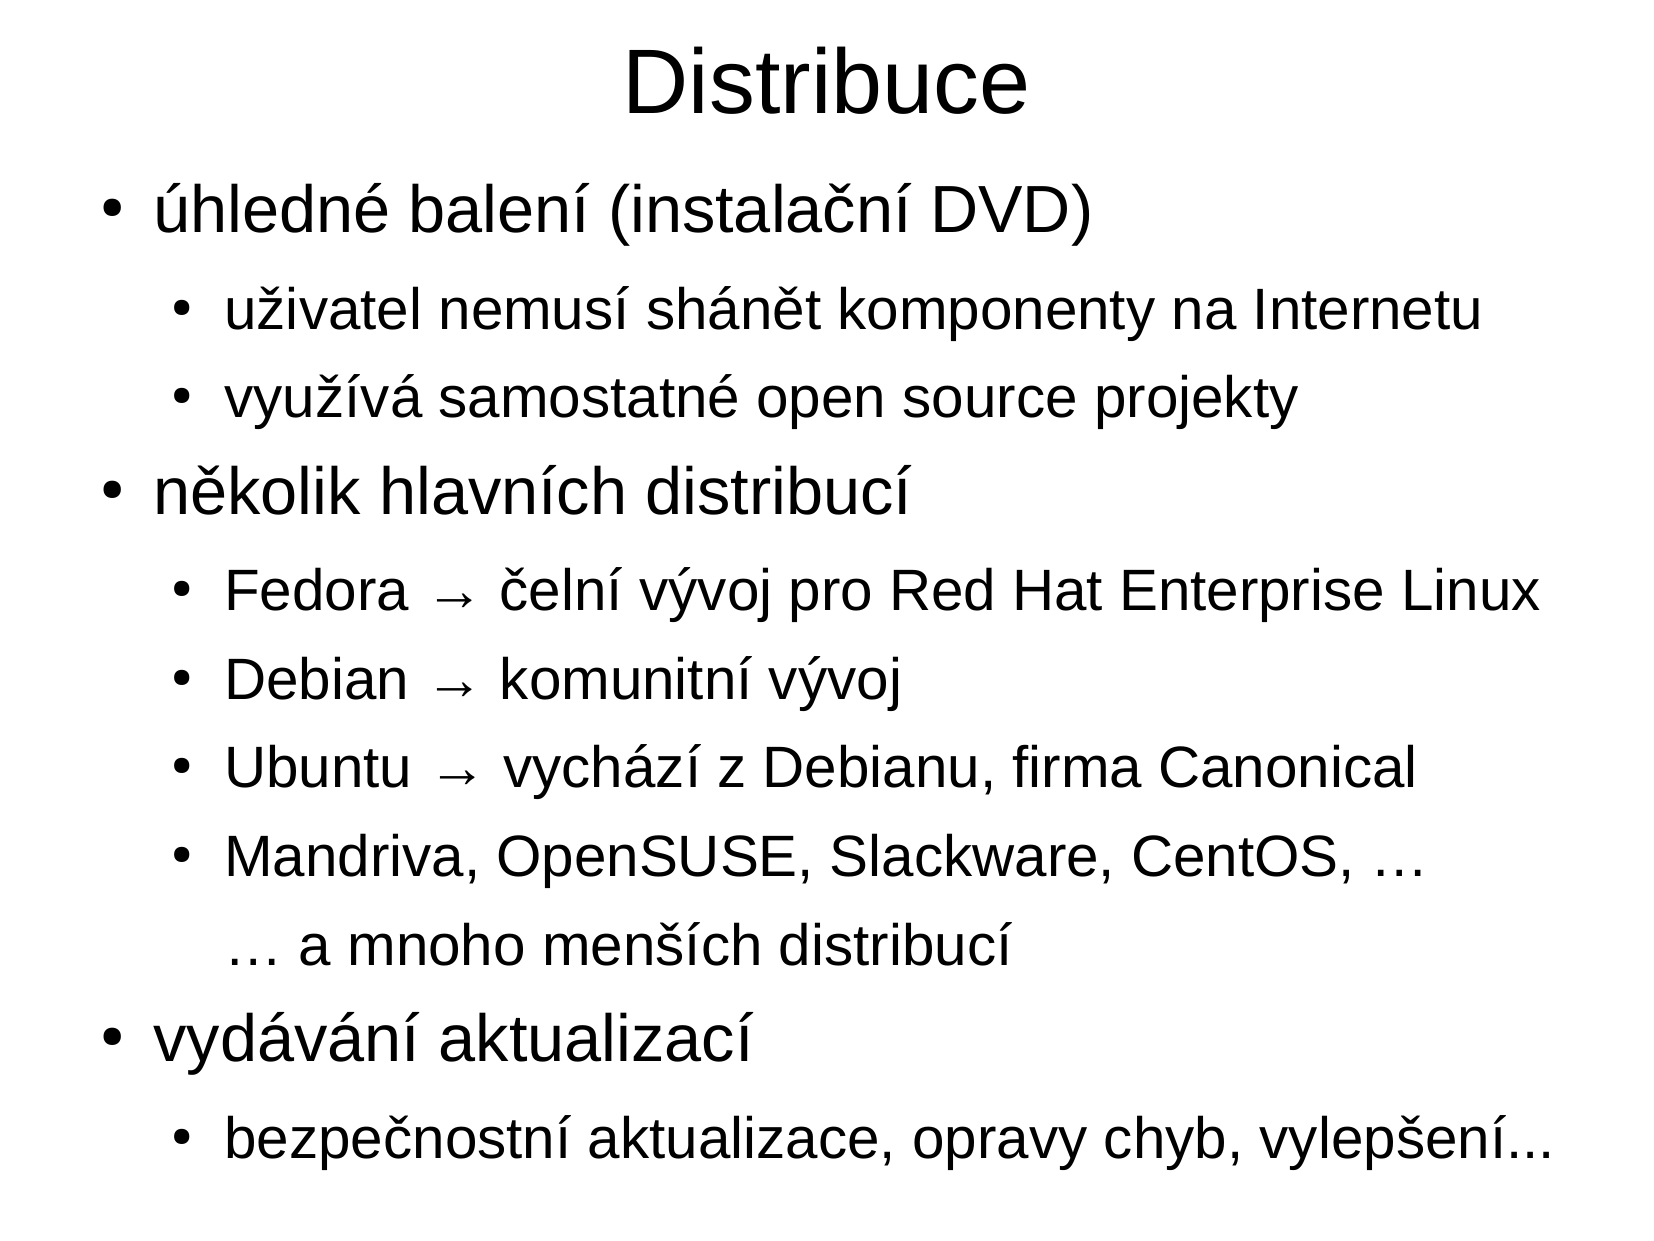

# Distribuce
úhledné balení (instalační DVD)
uživatel nemusí shánět komponenty na Internetu
využívá samostatné open source projekty
několik hlavních distribucí
Fedora → čelní vývoj pro Red Hat Enterprise Linux
Debian → komunitní vývoj
Ubuntu → vychází z Debianu, firma Canonical
Mandriva, OpenSUSE, Slackware, CentOS, …
… a mnoho menších distribucí
vydávání aktualizací
bezpečnostní aktualizace, opravy chyb, vylepšení...